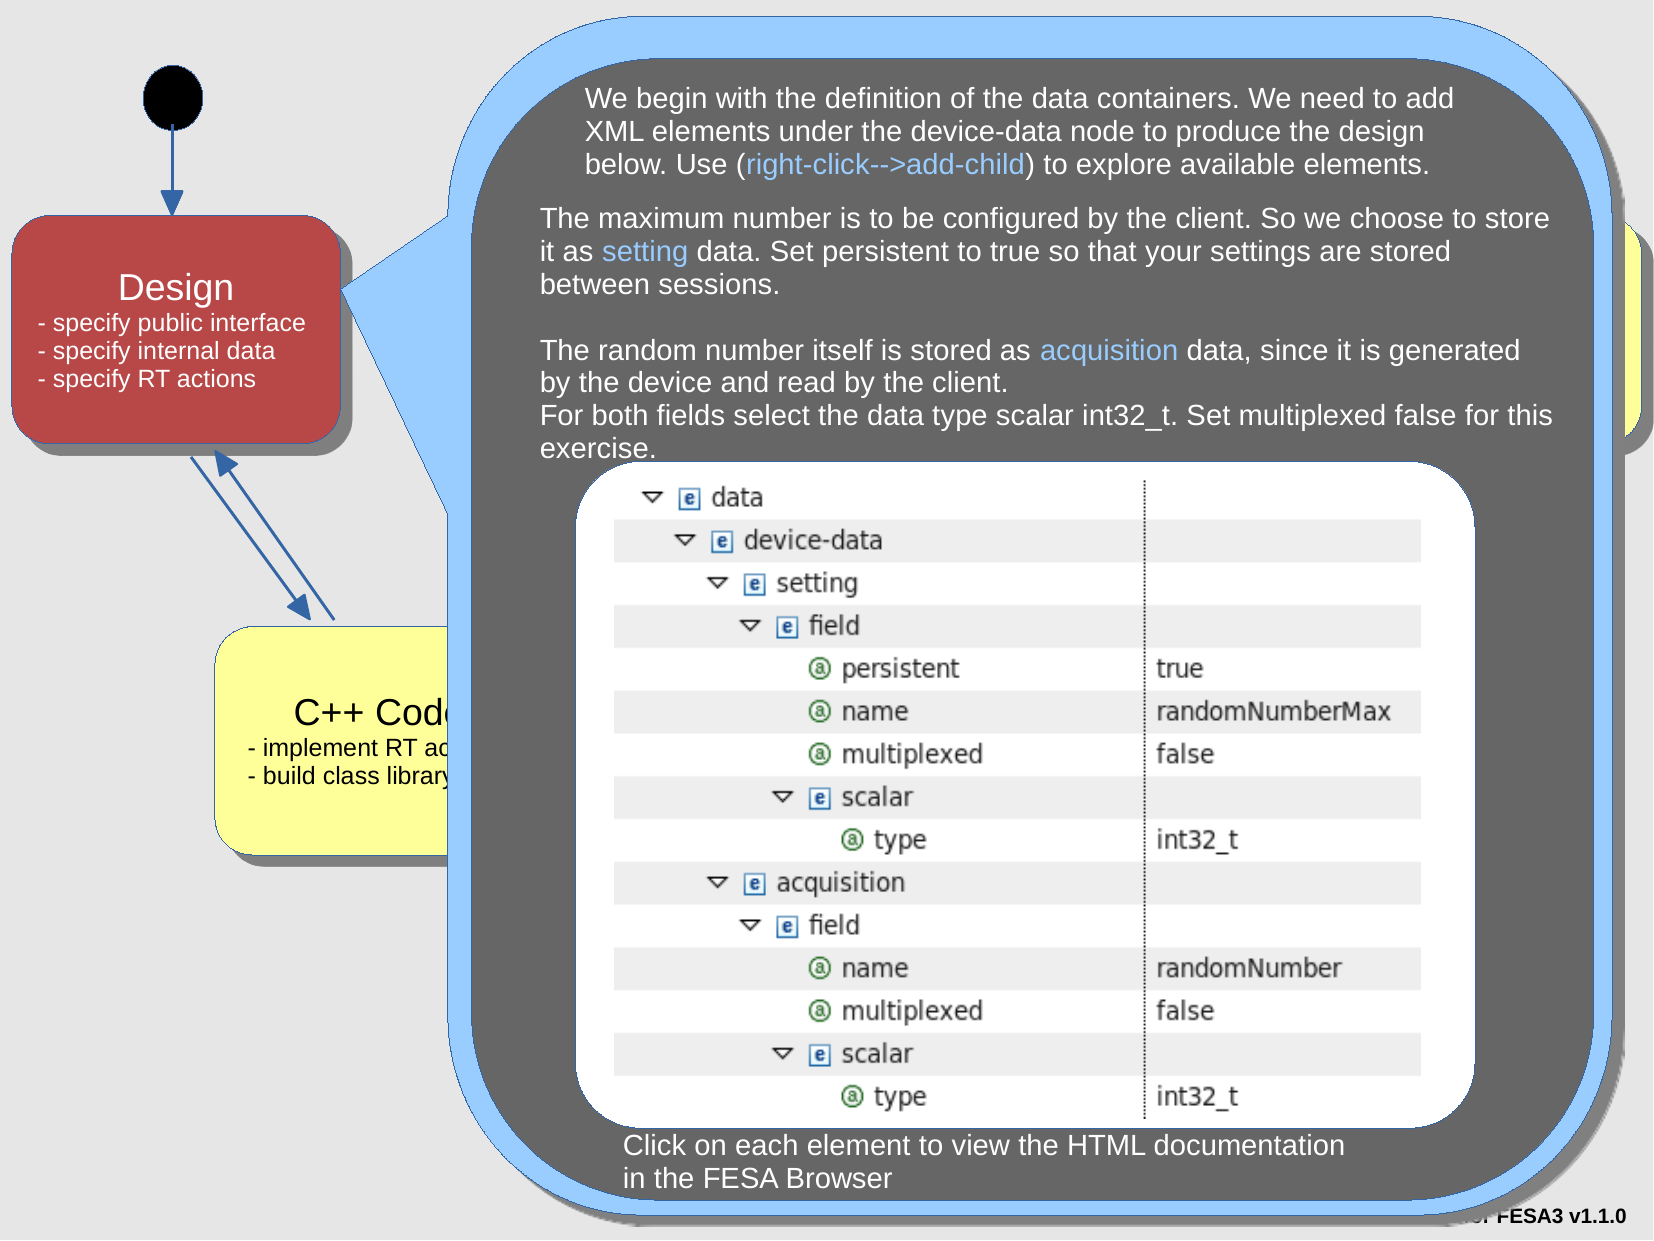

We begin with the definition of the data containers. We need to add XML elements under the device-data node to produce the design below. Use (right-click-->add-child) to explore available elements.
The maximum number is to be configured by the client. So we choose to store it as setting data. Set persistent to true so that your settings are stored between sessions.
The random number itself is stored as acquisition data, since it is generated by the device and read by the client.
For both fields select the data type scalar int32_t. Set multiplexed false for this exercise.
Design
- specify public interface
- specify internal data
- specify RT actions
Click on each element to view the HTML documentation
in the FESA Browser